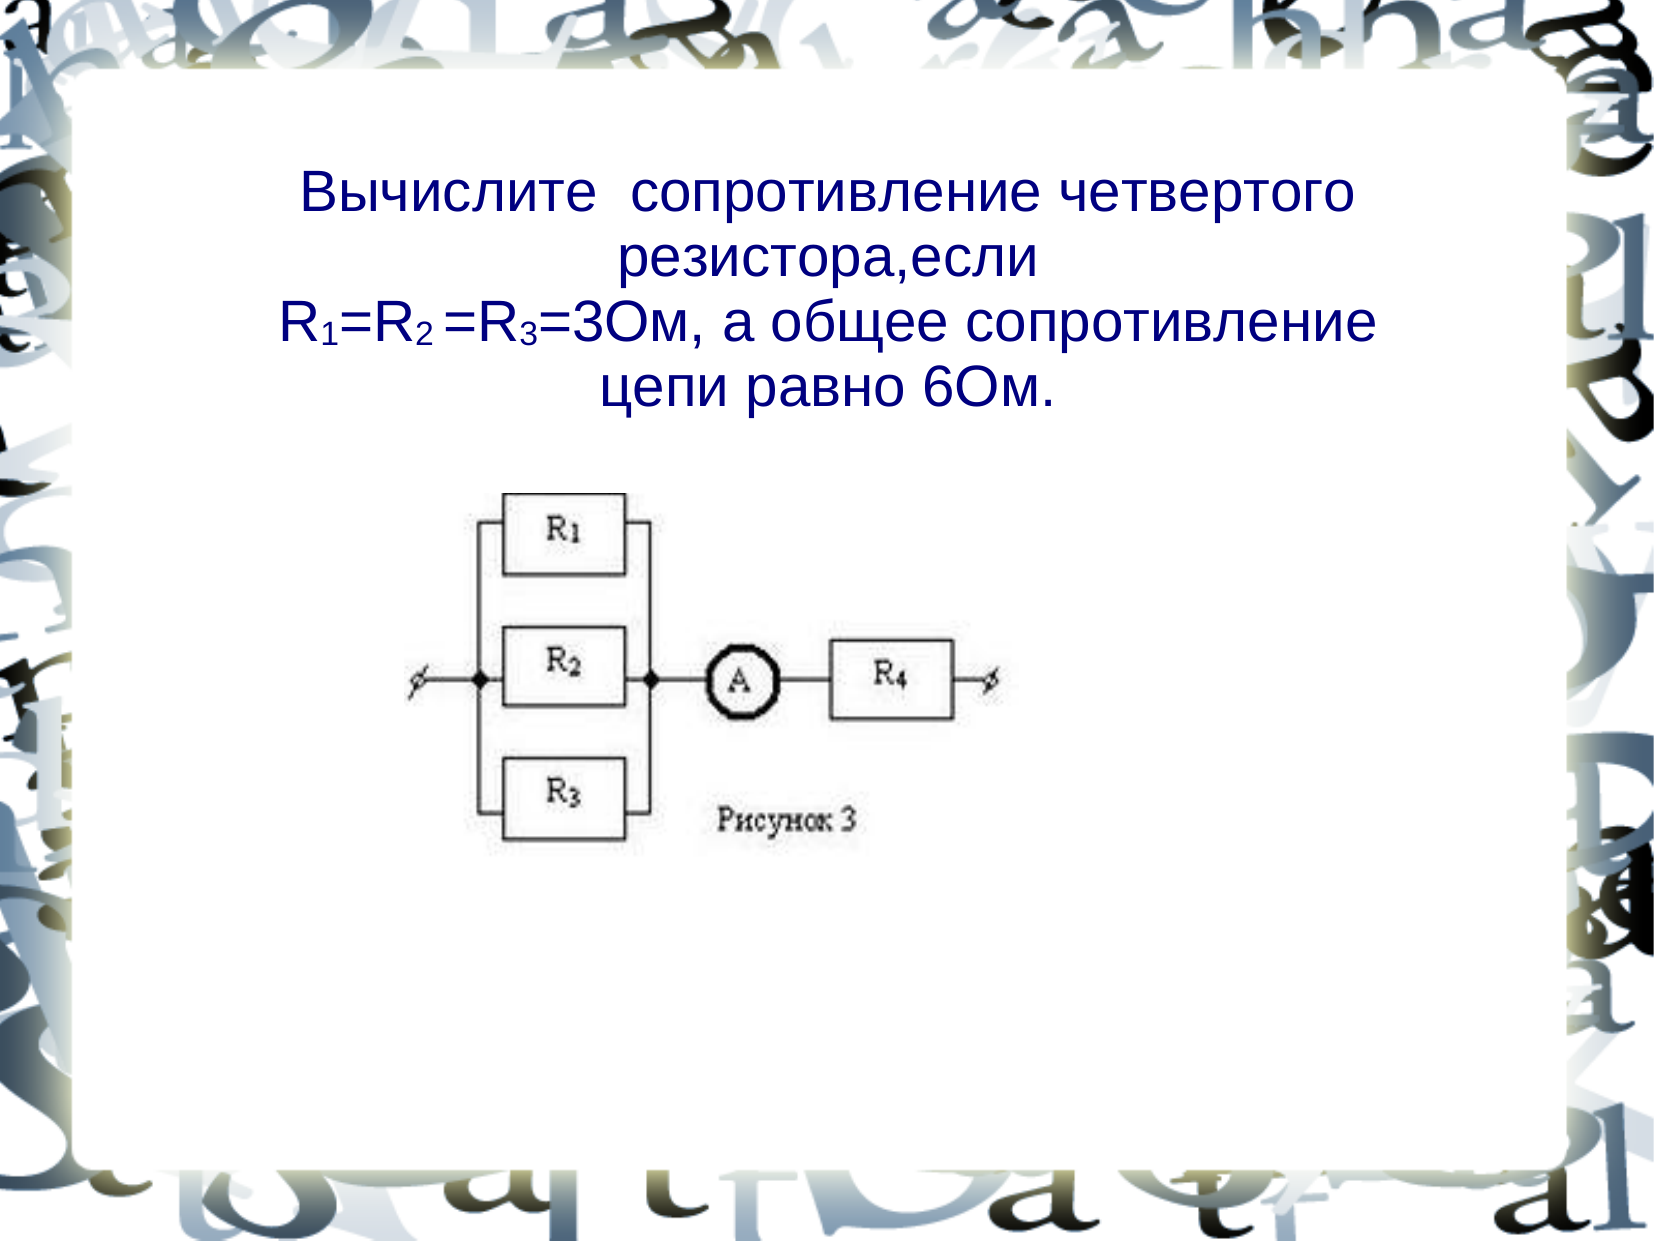

Вычислите сопротивление четвертого резистора,если
R1=R2 =R3=3Oм, а общее сопротивление цепи равно 6Ом.